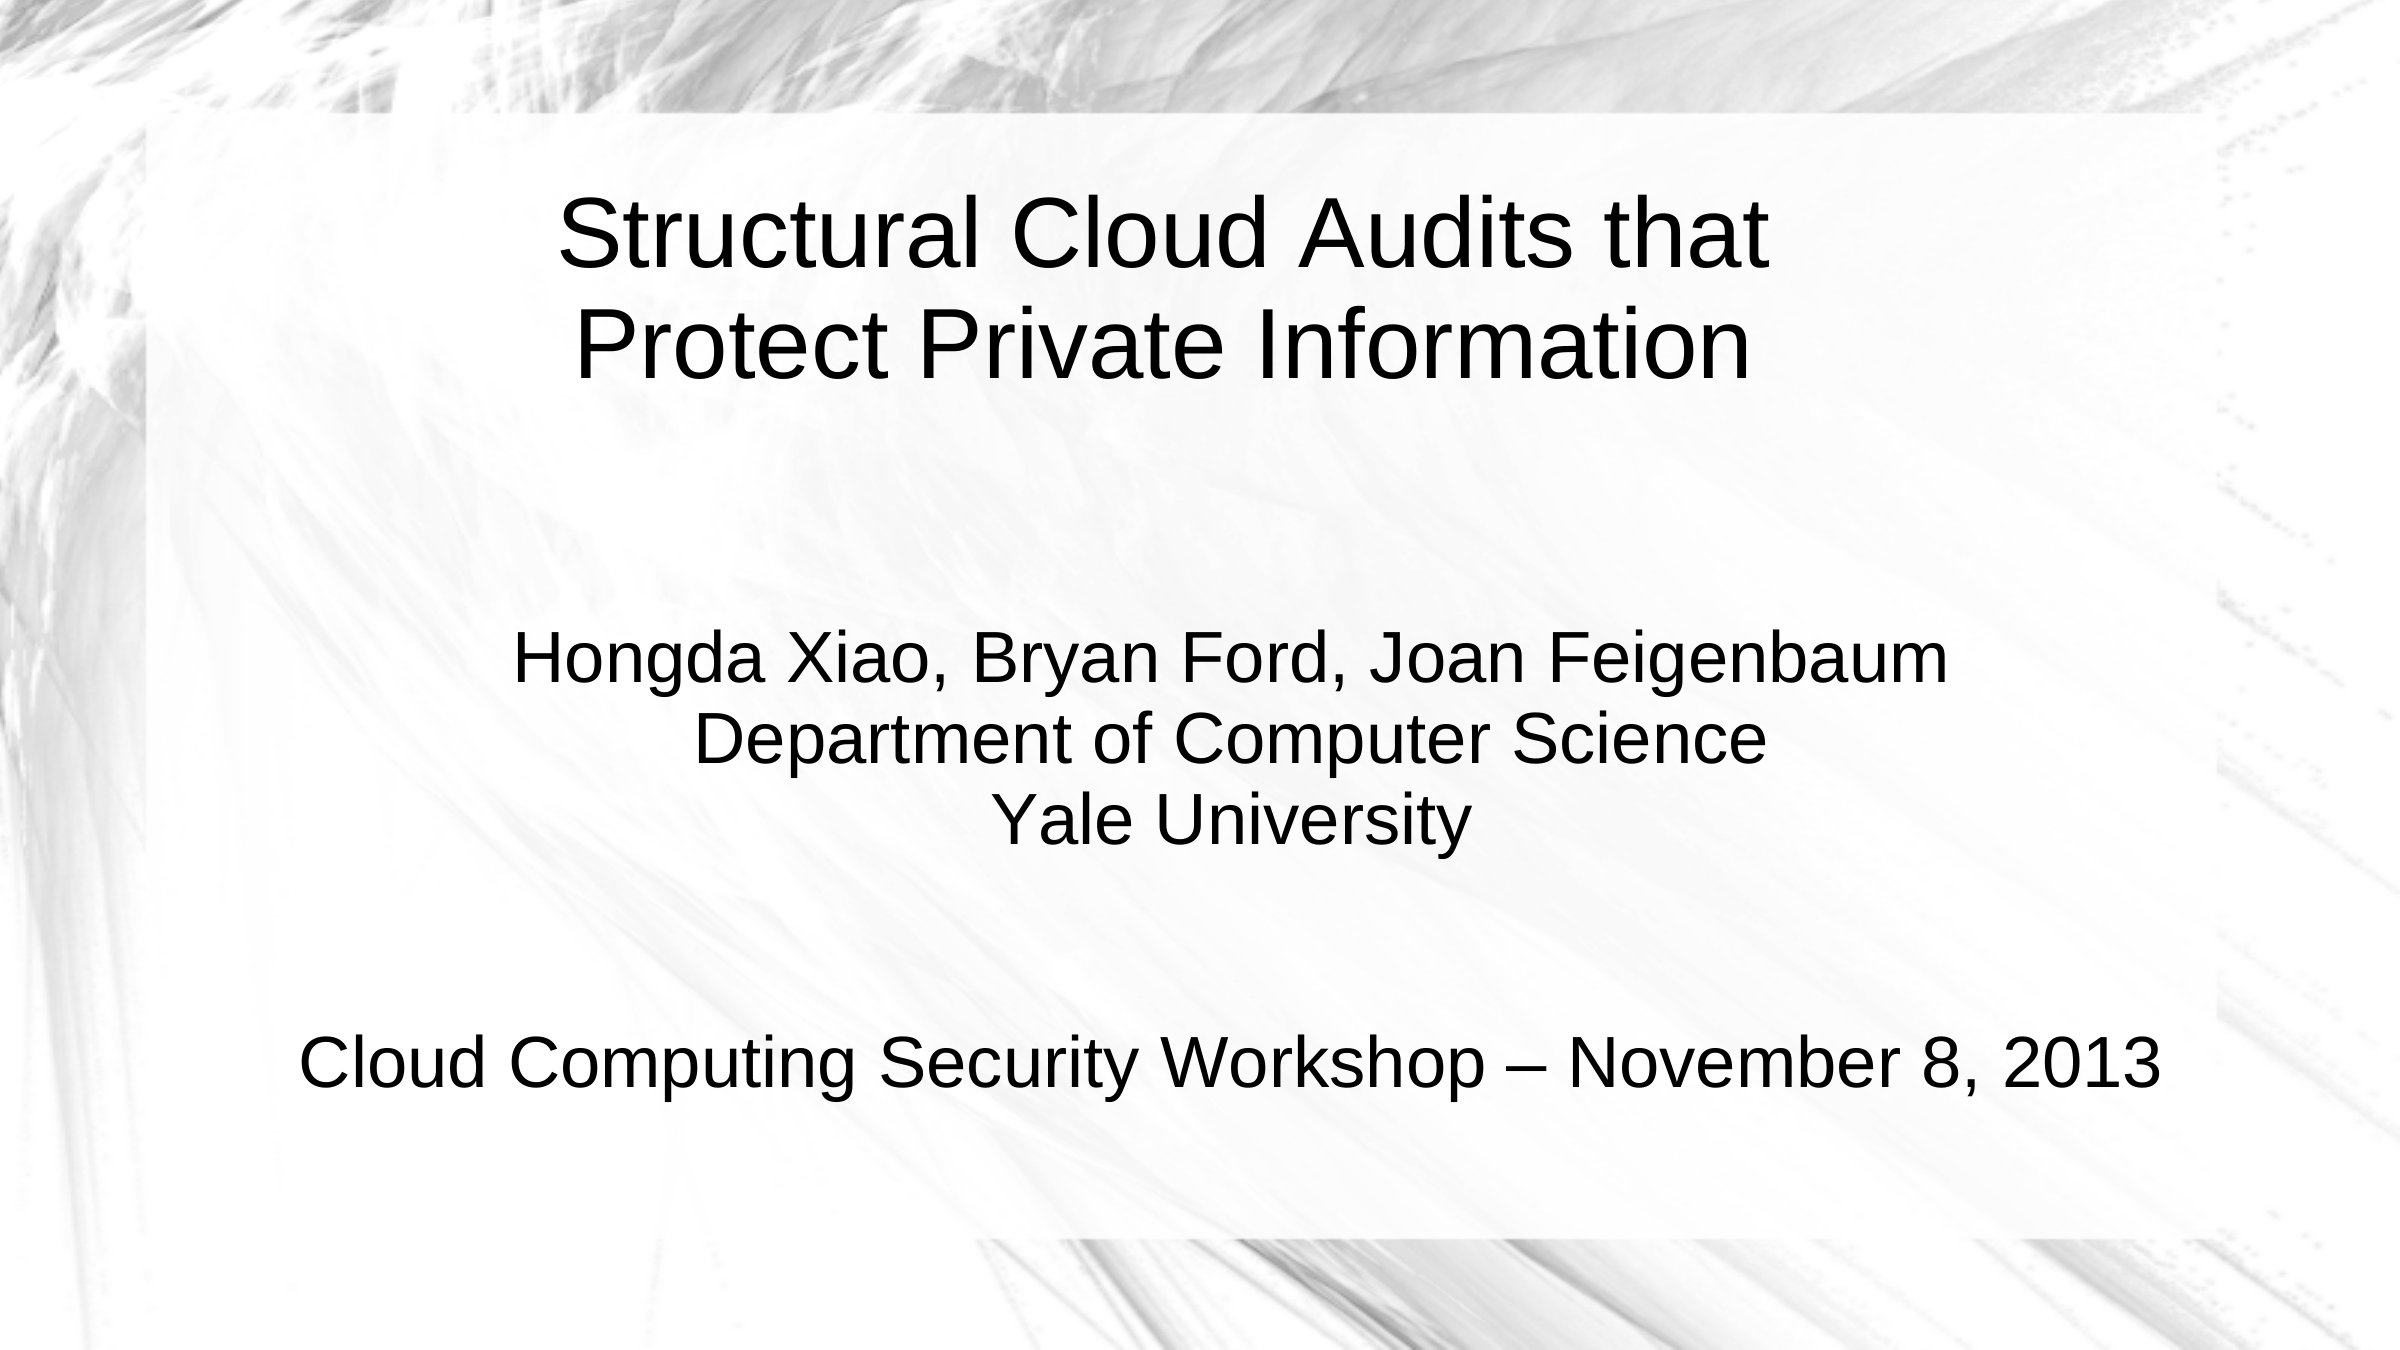

# Structural Cloud Audits that Protect Private Information
Hongda Xiao, Bryan Ford, Joan Feigenbaum
Department of Computer Science
Yale University
Cloud Computing Security Workshop – November 8, 2013